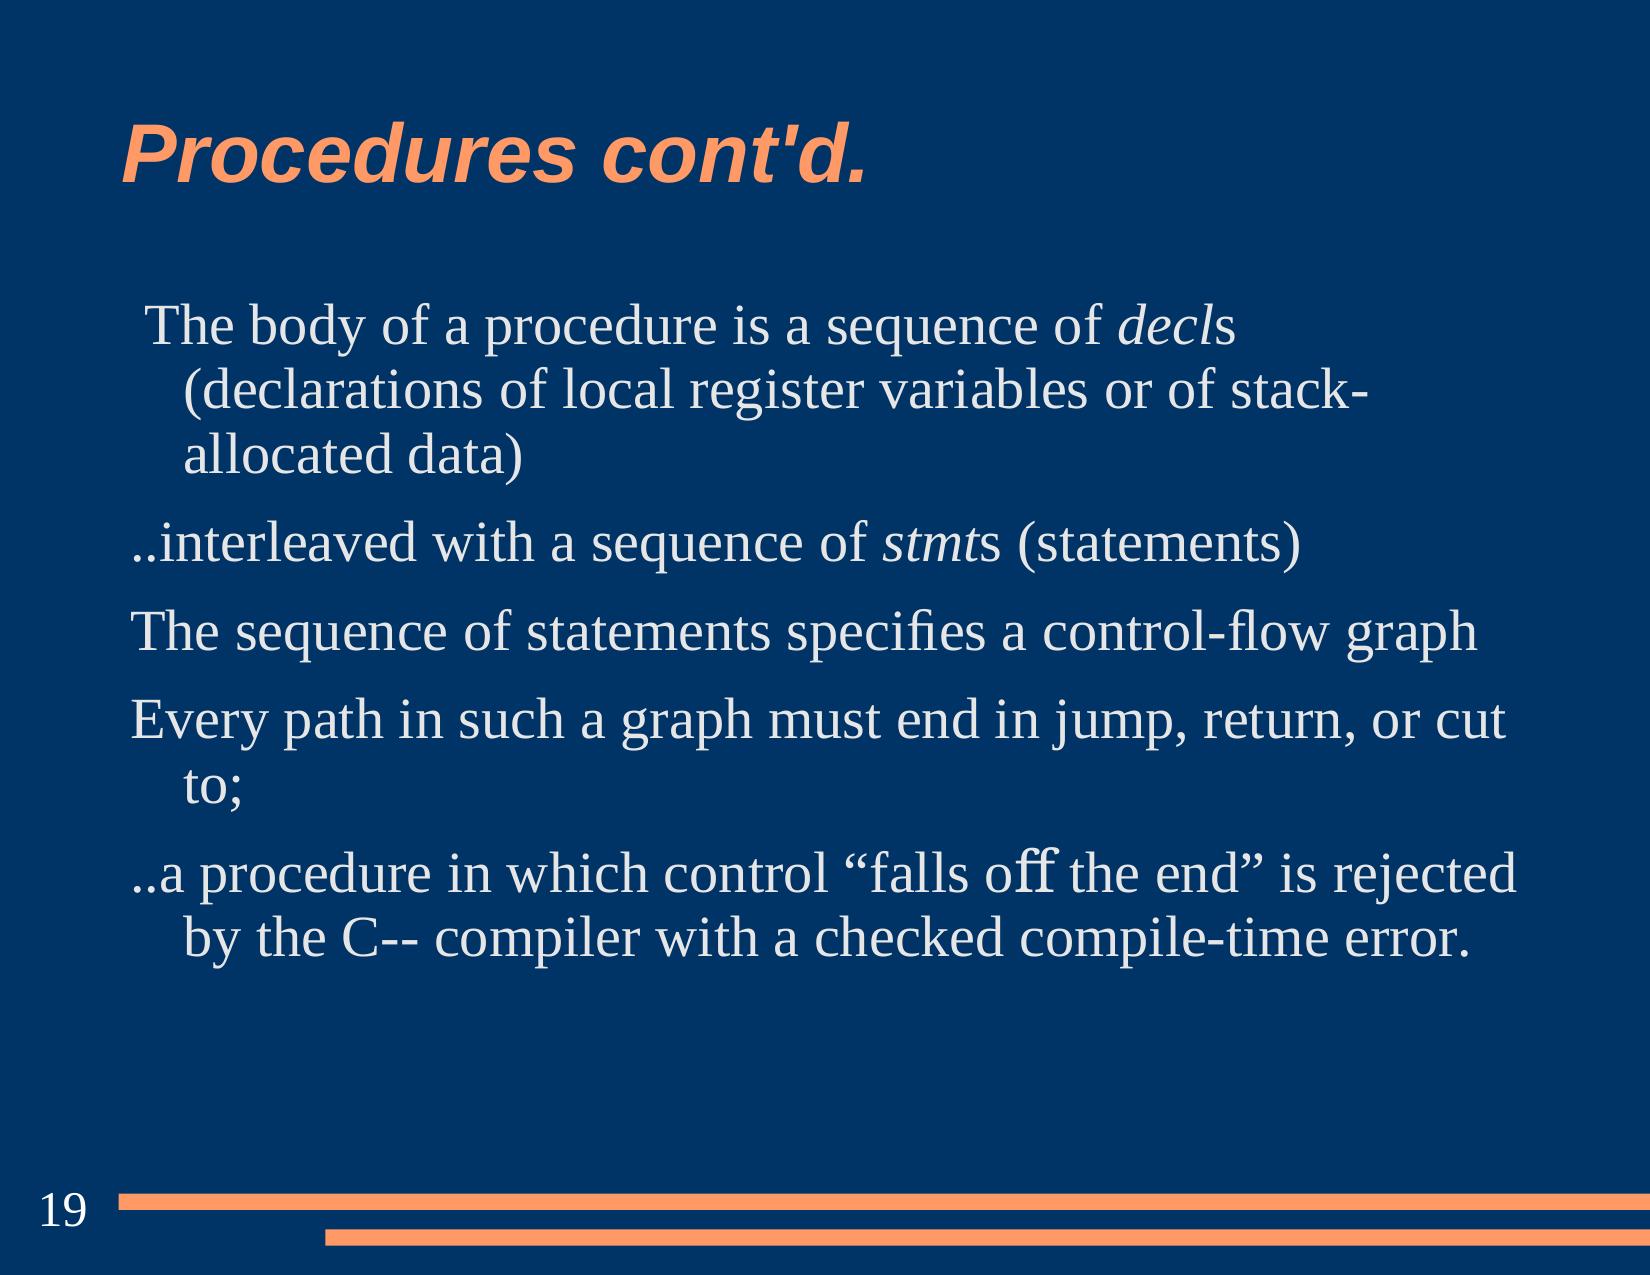

# Procedures cont'd.
 The body of a procedure is a sequence of decls (declarations of local register variables or of stack- allocated data)
..interleaved with a sequence of stmts (statements)
The sequence of statements speciﬁes a control-ﬂow graph
Every path in such a graph must end in jump, return, or cut to;
..a procedure in which control “falls oﬀ the end” is rejected by the C-- compiler with a checked compile-time error.
19